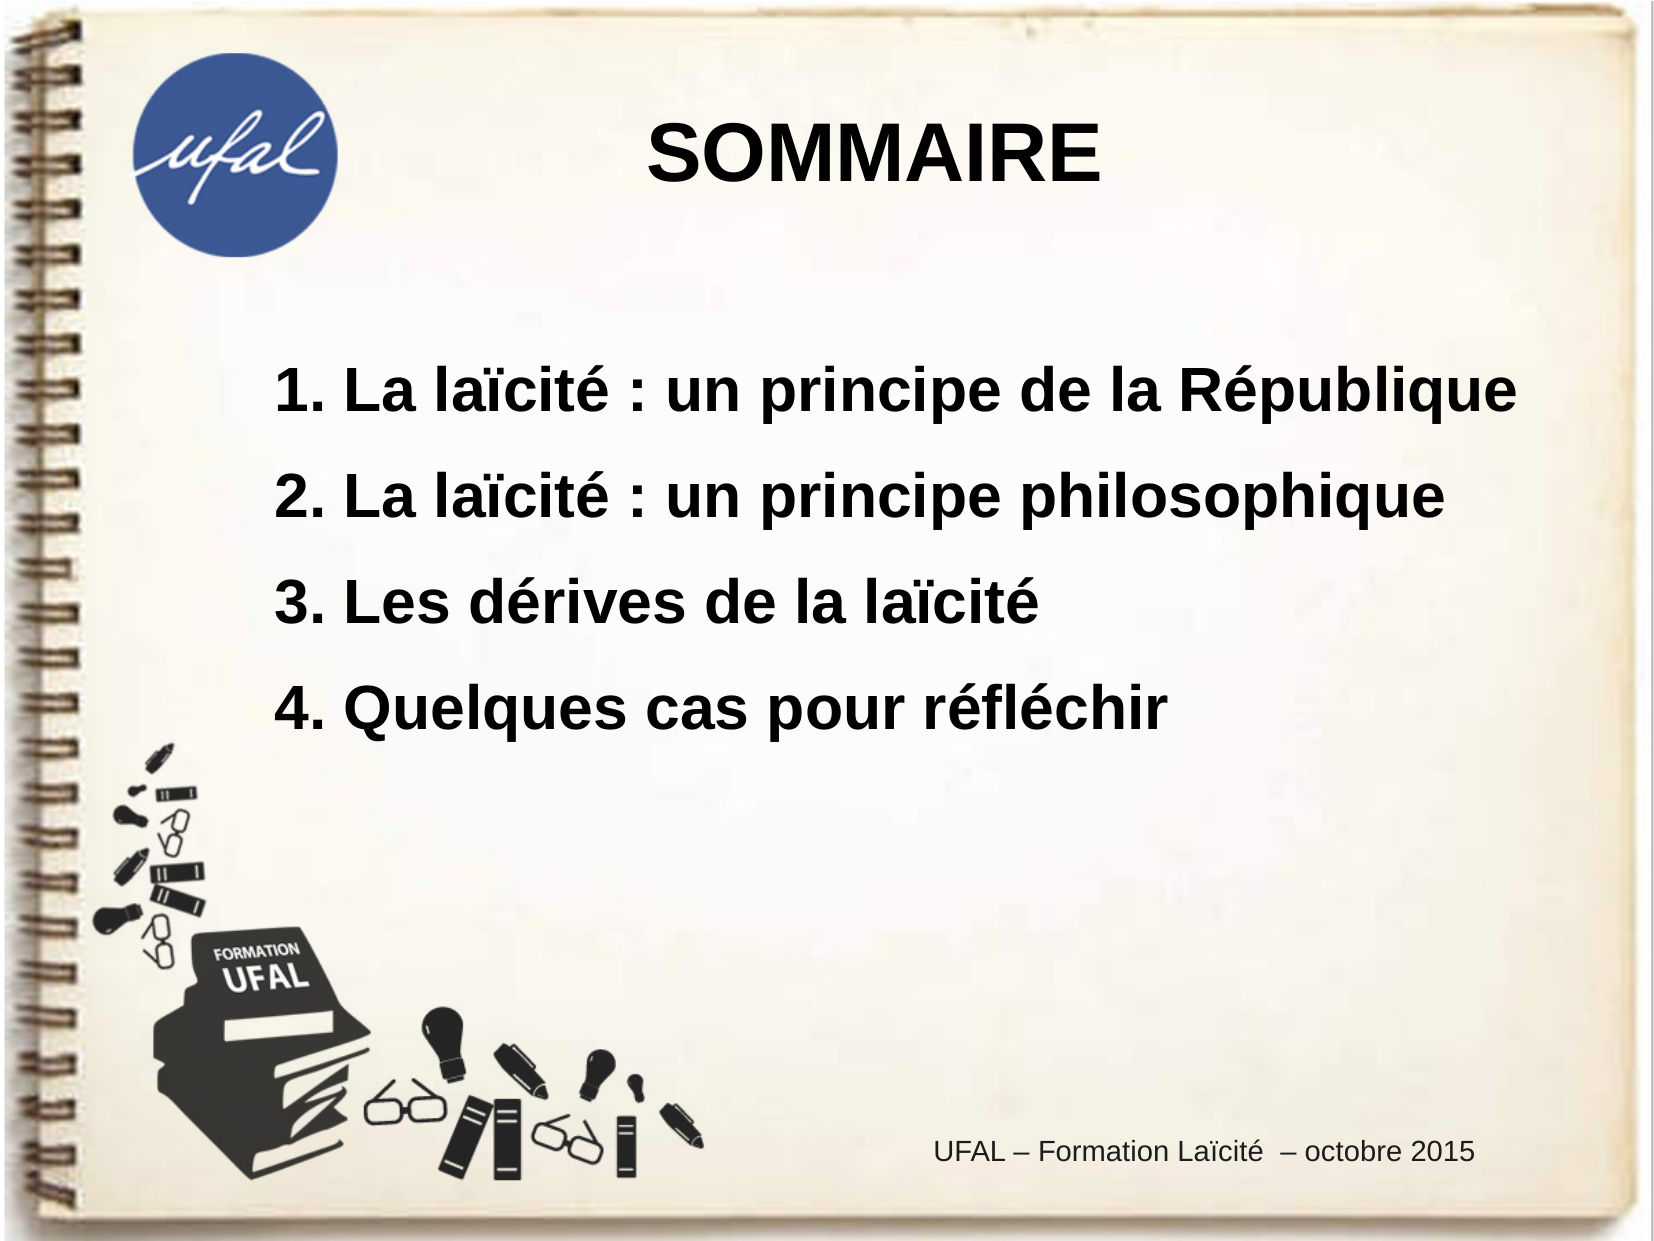

SOMMAIRE
1. La laïcité : un principe de la République
2. La laïcité : un principe philosophique
3. Les dérives de la laïcité
4. Quelques cas pour réfléchir
UFAL – Formation Laïcité – octobre 2015